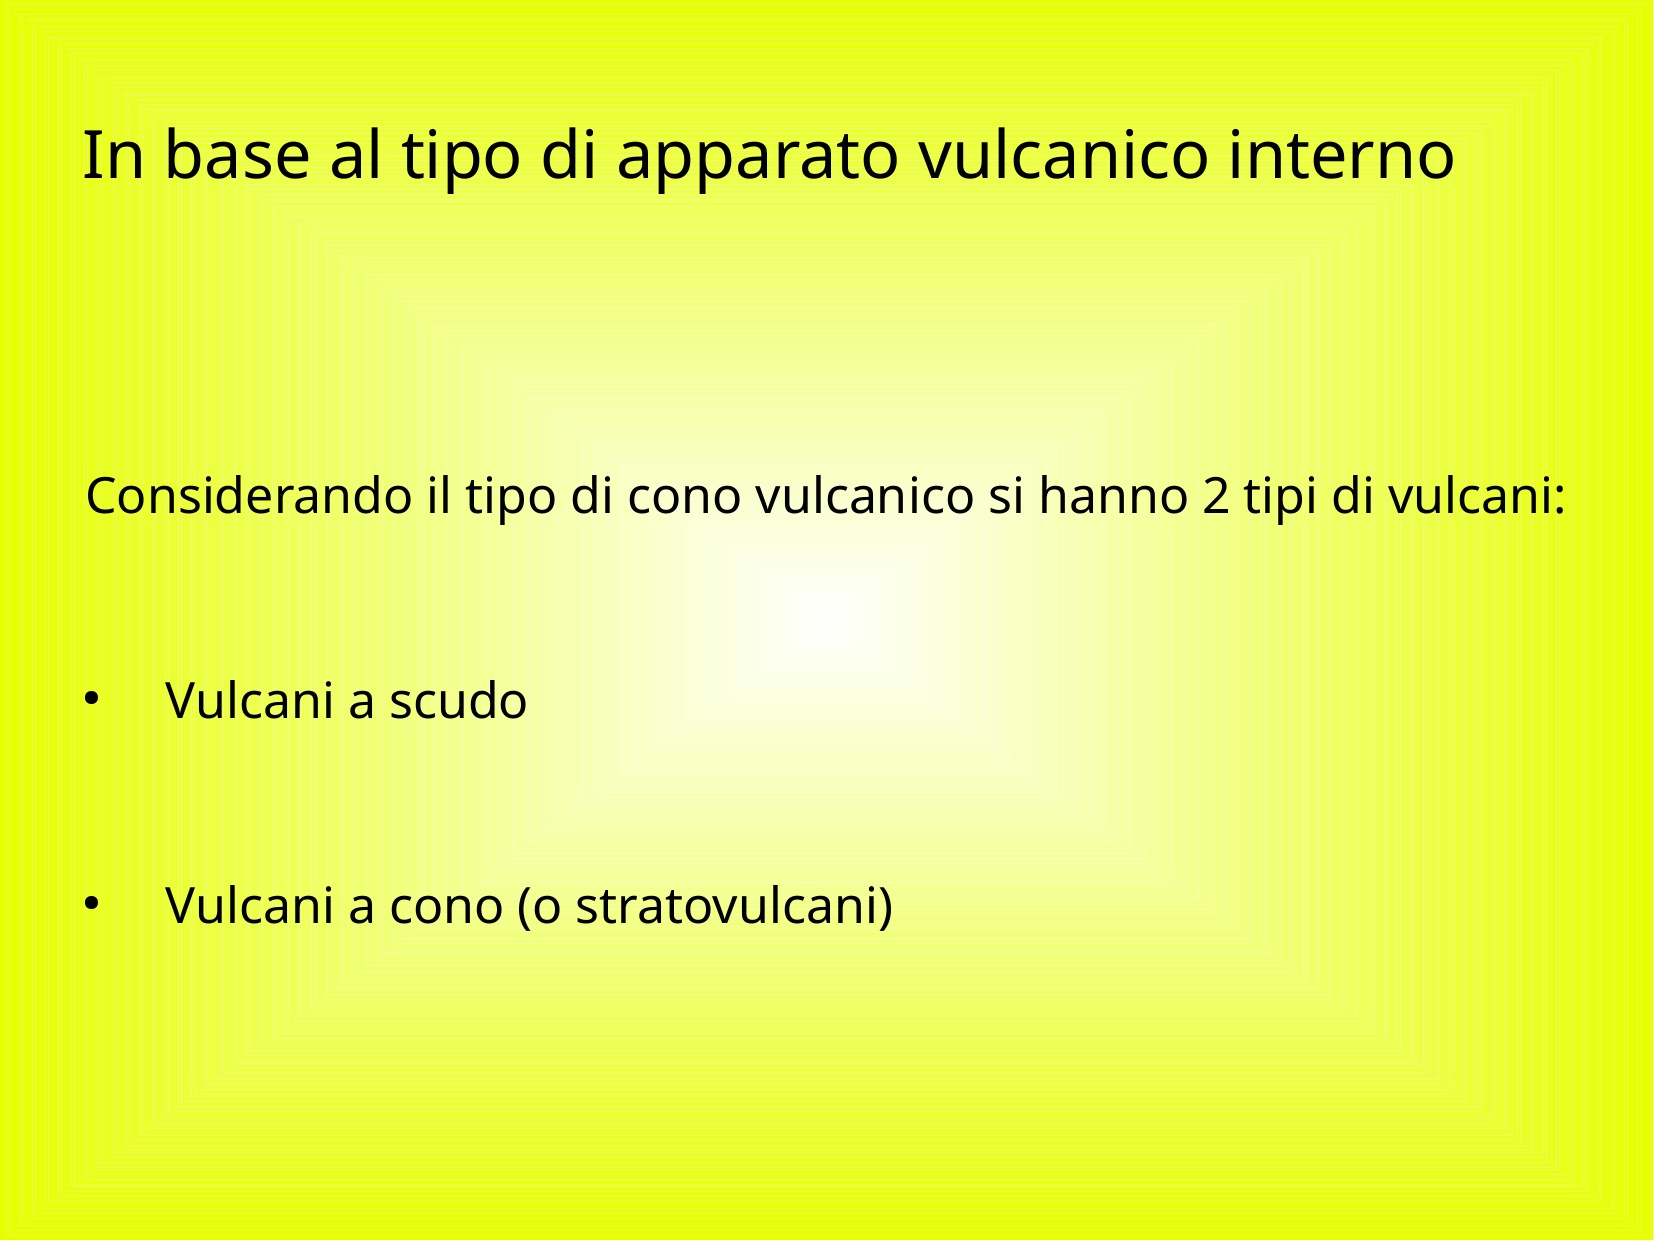

# In base al tipo di apparato vulcanico interno
Considerando il tipo di cono vulcanico si hanno 2 tipi di vulcani:
 Vulcani a scudo
 Vulcani a cono (o stratovulcani)